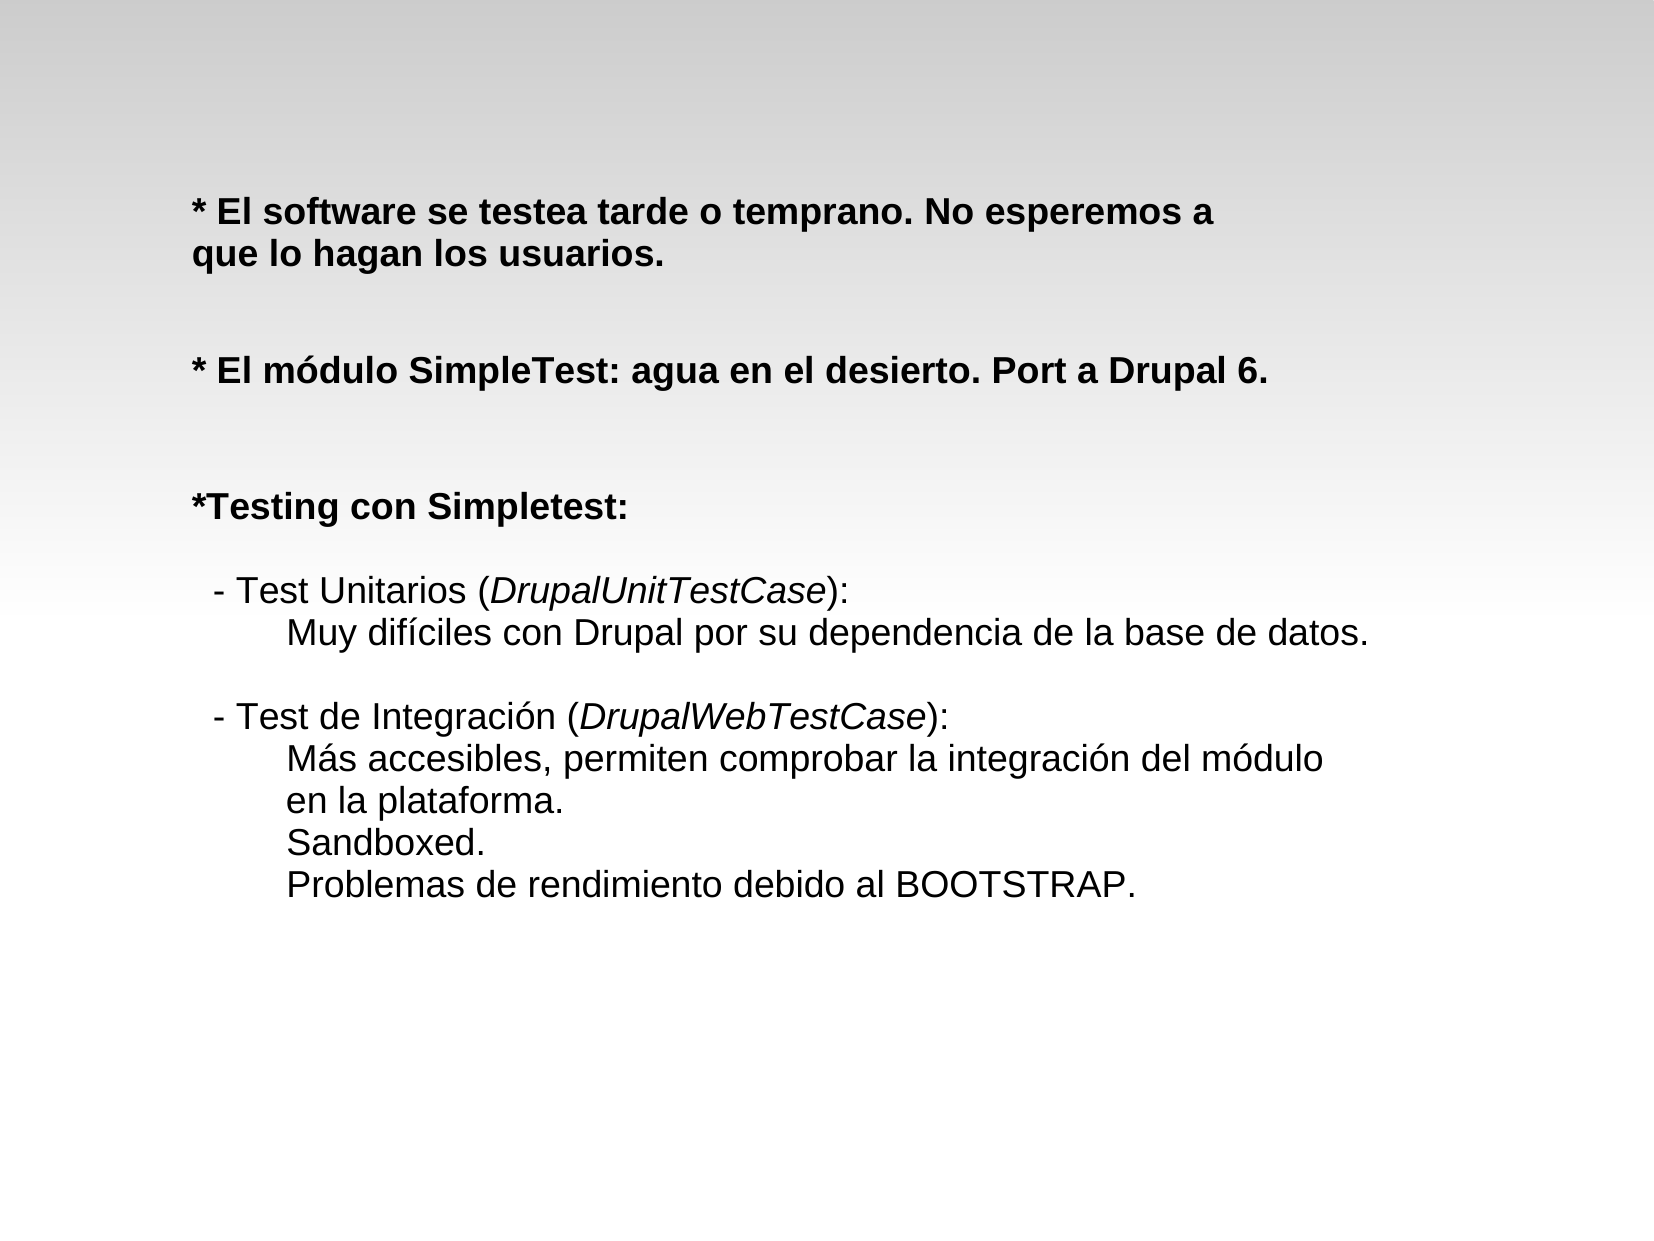

* El software se testea tarde o temprano. No esperemos a que lo hagan los usuarios.
* El módulo SimpleTest: agua en el desierto. Port a Drupal 6.
*Testing con Simpletest:
 - Test Unitarios (DrupalUnitTestCase):
 Muy difíciles con Drupal por su dependencia de la base de datos.
 - Test de Integración (DrupalWebTestCase):
 Más accesibles, permiten comprobar la integración del módulo en la plataforma.
 Sandboxed.
 Problemas de rendimiento debido al BOOTSTRAP.